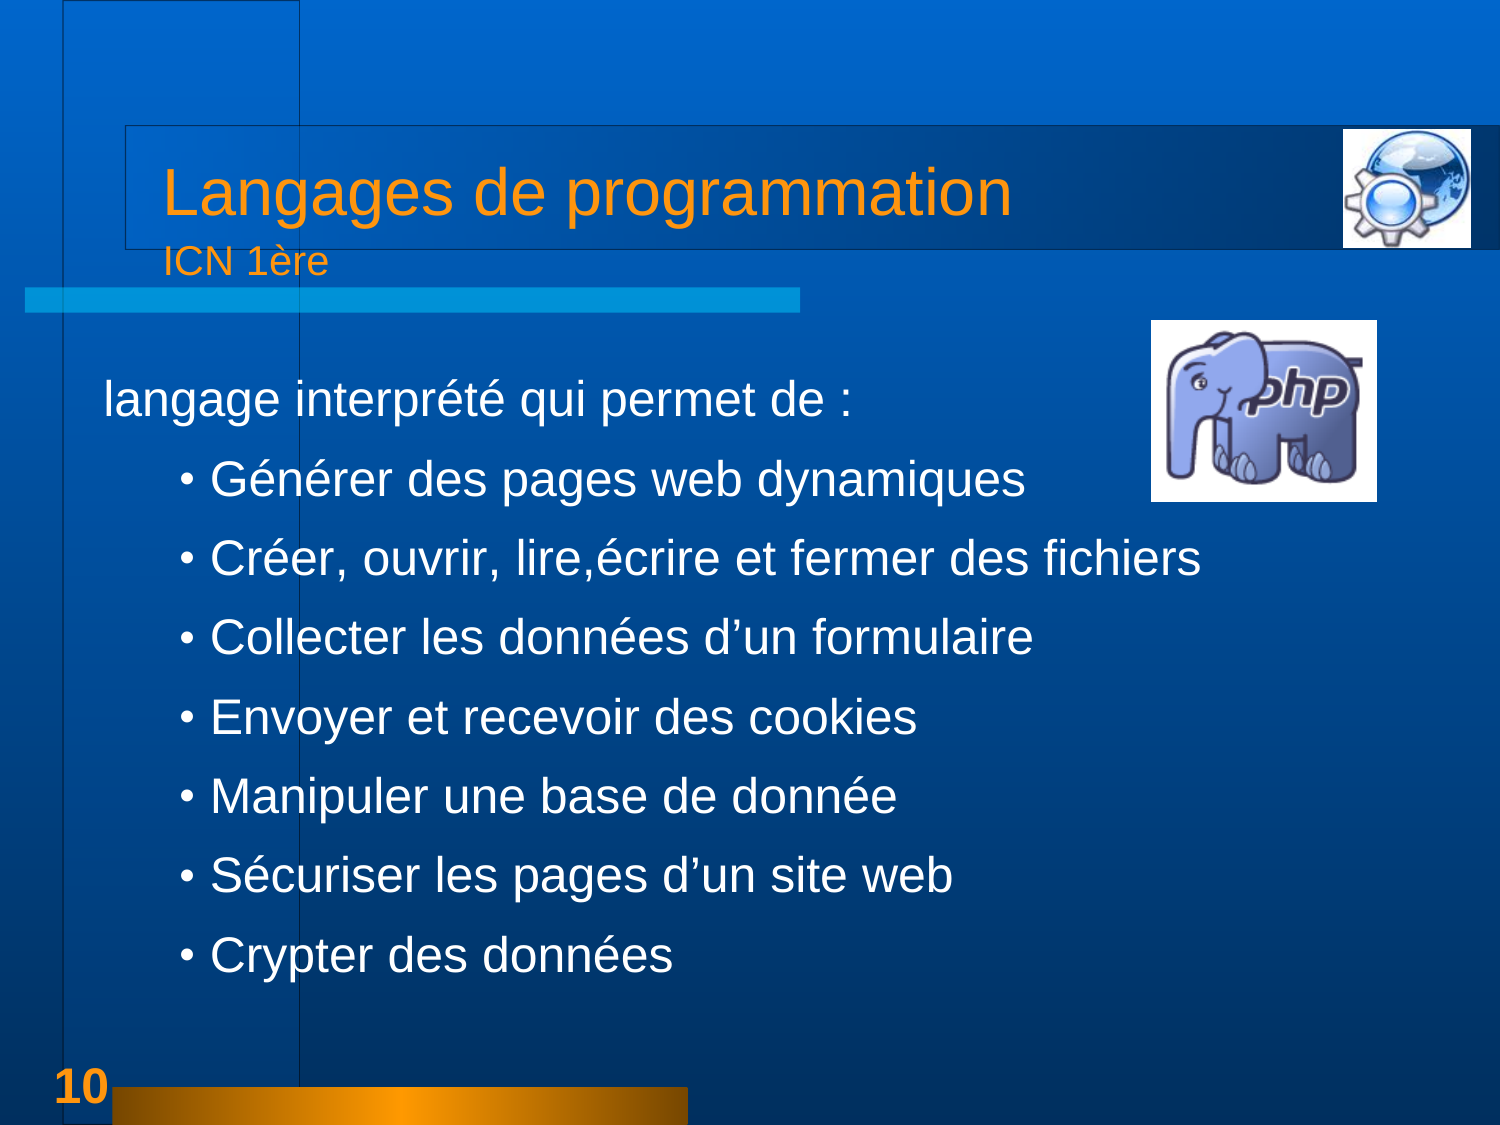

langage interprété qui permet de :
 Générer des pages web dynamiques
 Créer, ouvrir, lire,écrire et fermer des fichiers
 Collecter les données d’un formulaire
 Envoyer et recevoir des cookies
 Manipuler une base de donnée
 Sécuriser les pages d’un site web
 Crypter des données